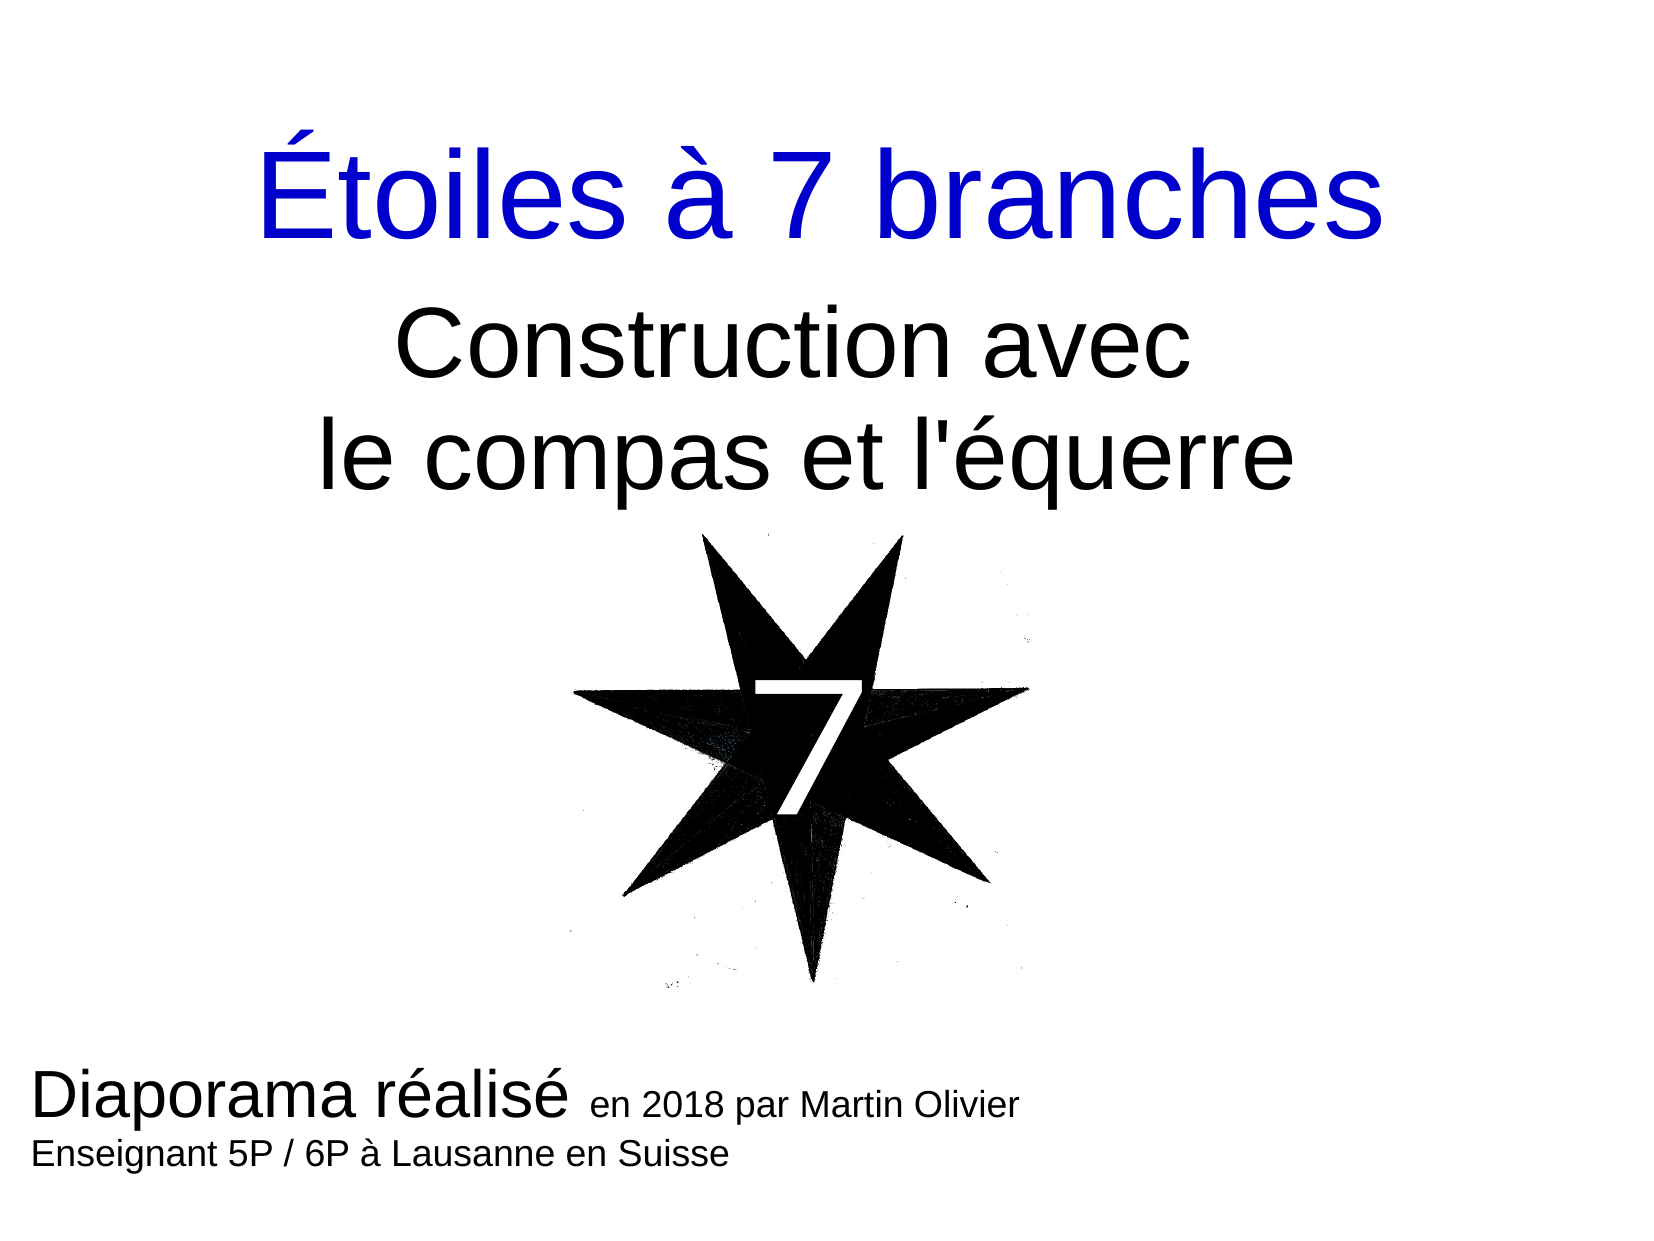

# Étoiles à 7 branches
Construction avec
le compas et l'équerre
7
Diaporama réalisé en 2018 par Martin Olivier
Enseignant 5P / 6P à Lausanne en Suisse